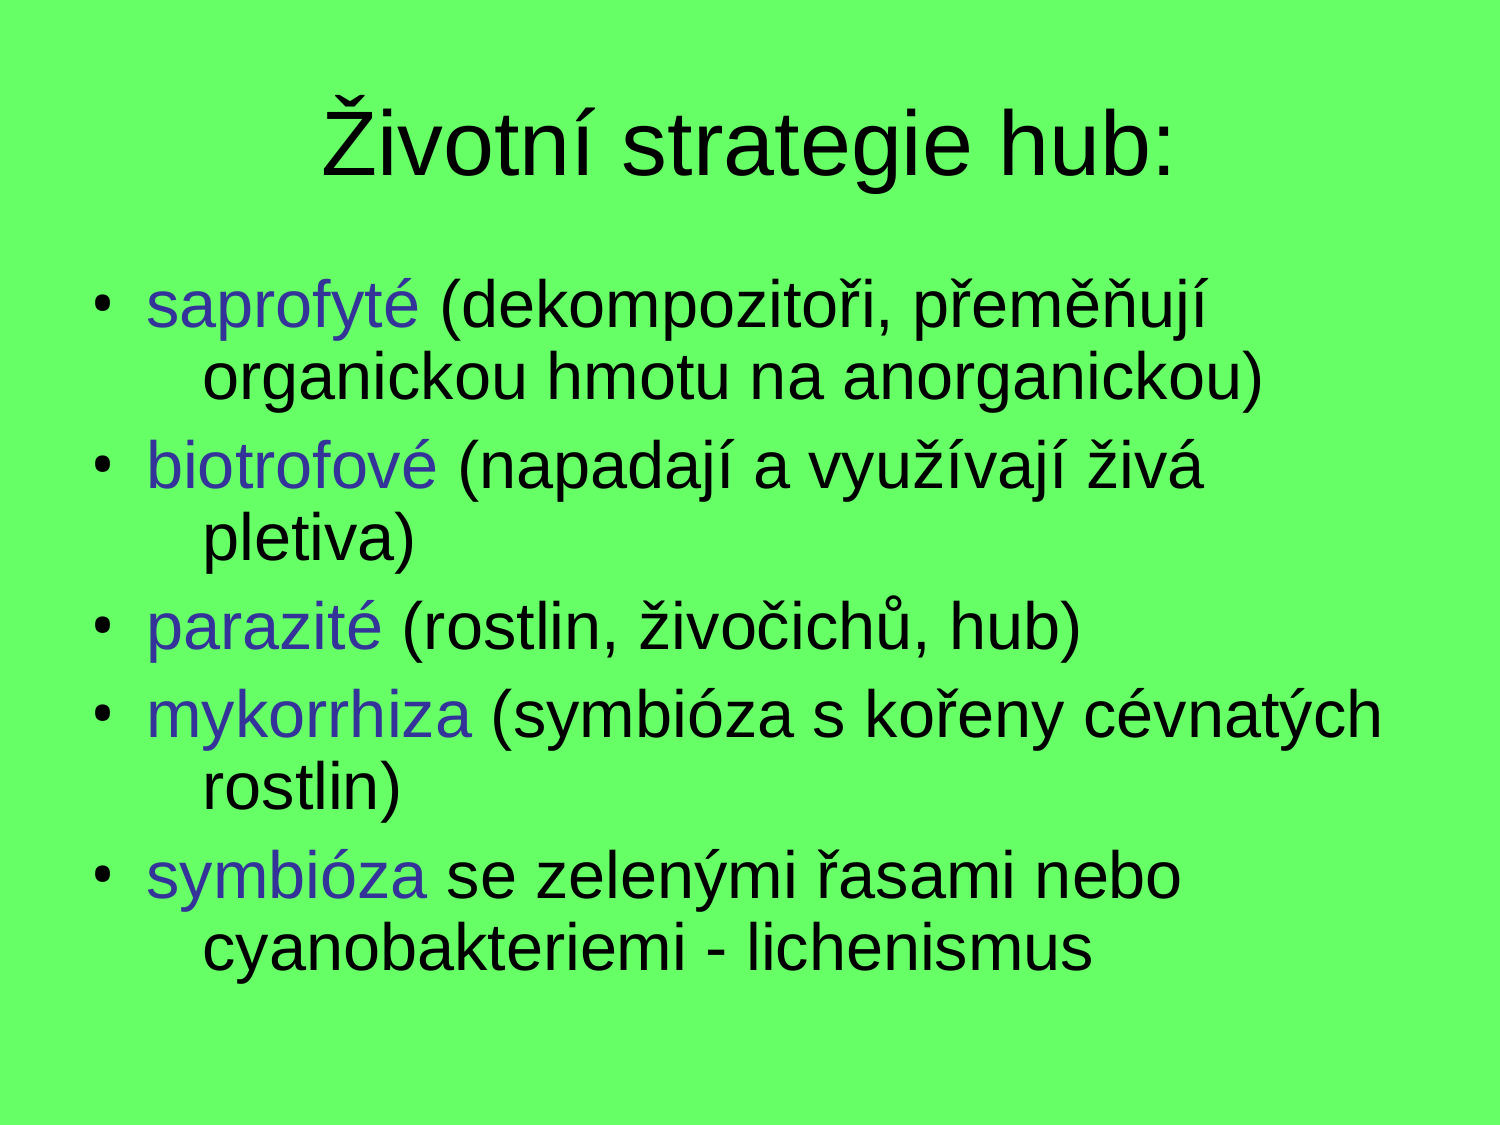

# Životní strategie hub:
saprofyté (dekompozitoři, přeměňují organickou hmotu na anorganickou)
biotrofové (napadají a využívají živá pletiva)
parazité (rostlin, živočichů, hub)
mykorrhiza (symbióza s kořeny cévnatých rostlin)
symbióza se zelenými řasami nebo cyanobakteriemi - lichenismus